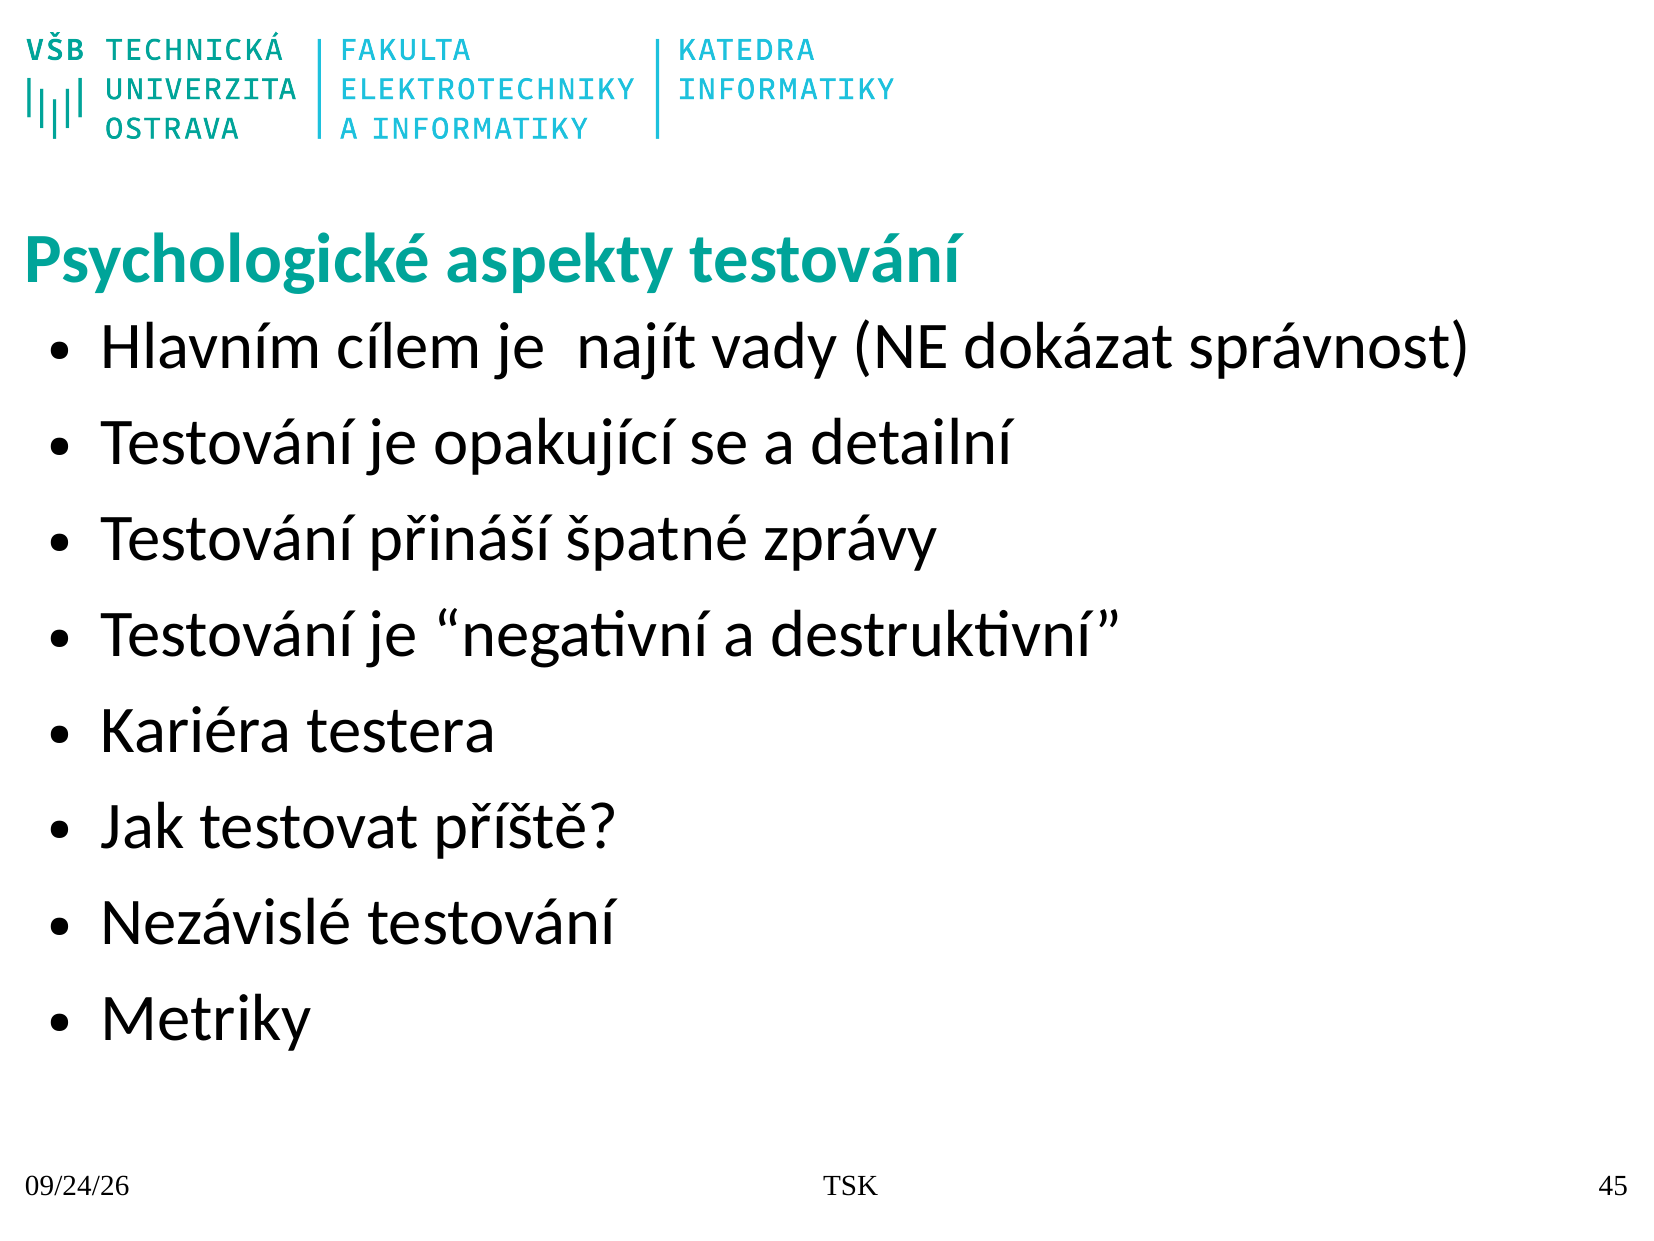

# Psychologické aspekty testování
Hlavním cílem je najít vady (NE dokázat správnost)
Testování je opakující se a detailní
Testování přináší špatné zprávy
Testování je “negativní a destruktivní”
Kariéra testera
Jak testovat příště?
Nezávislé testování
Metriky
TSK
45